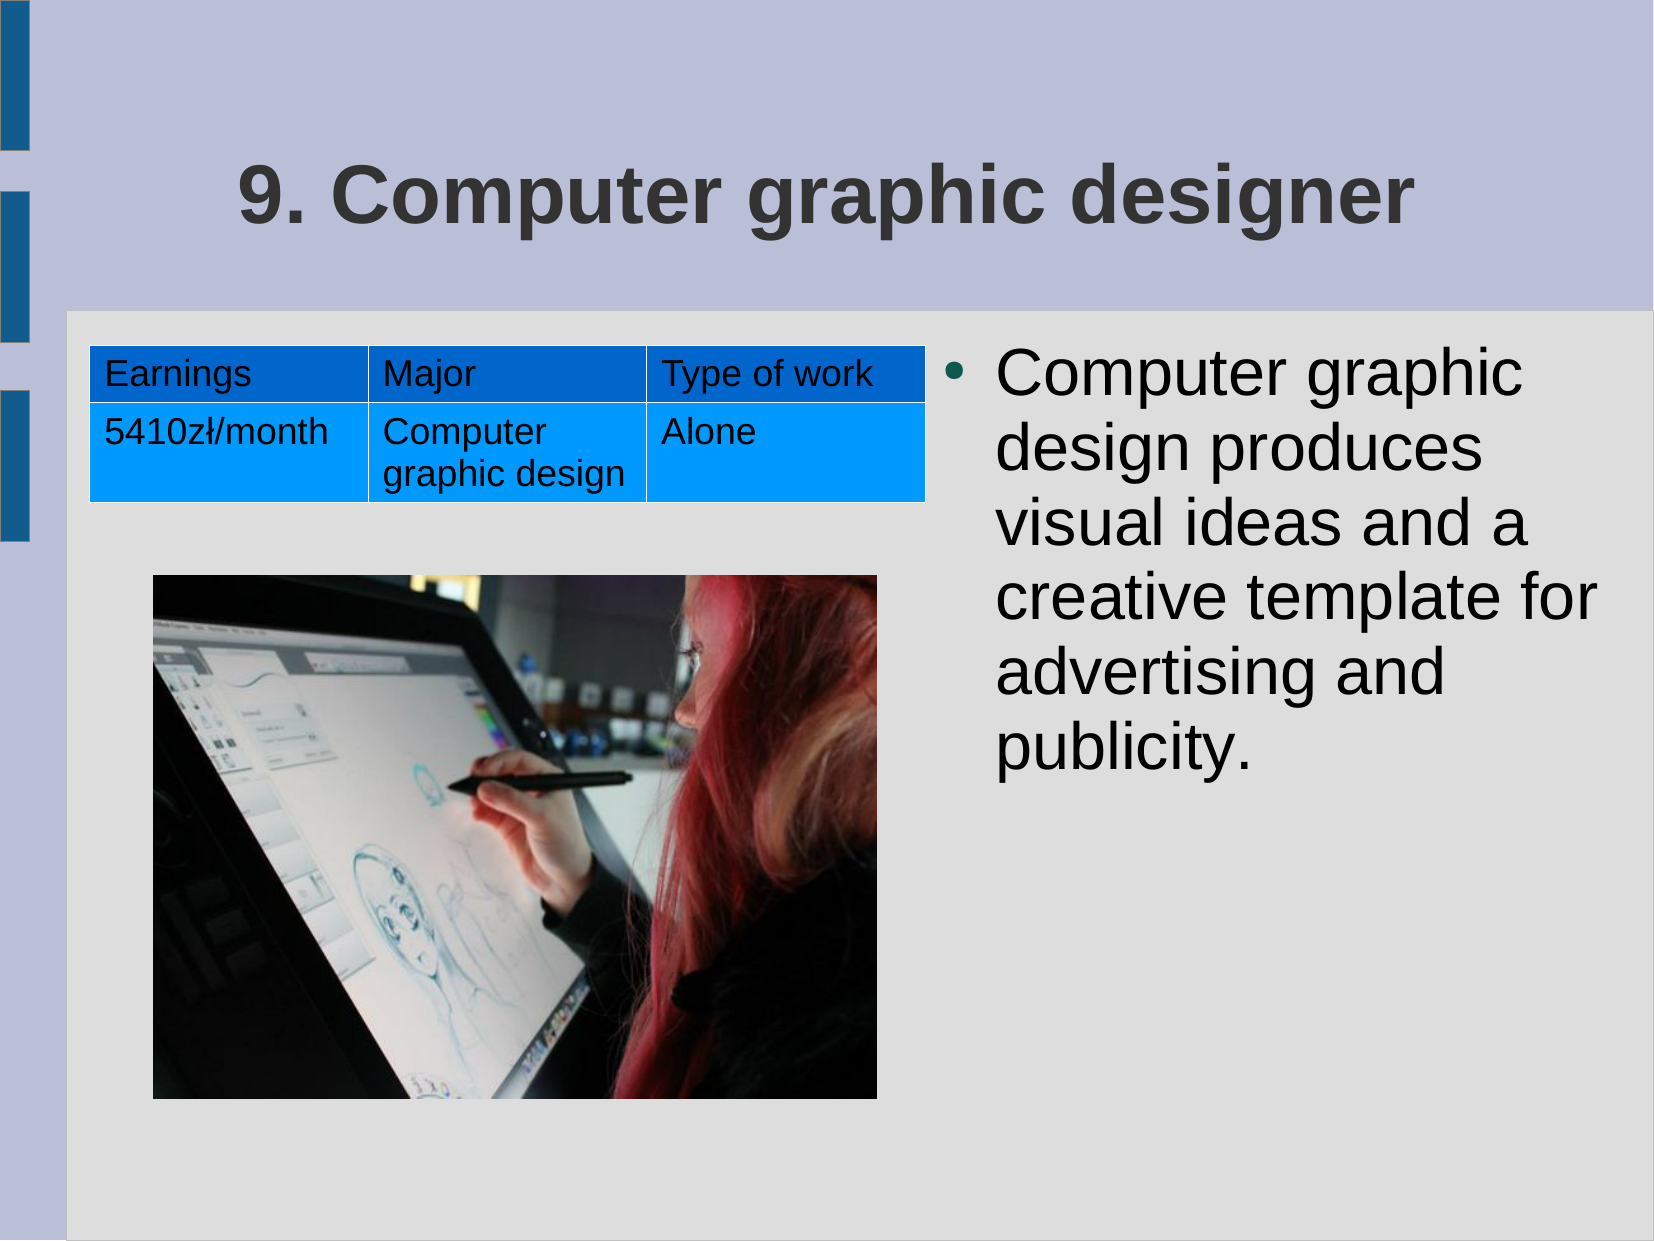

# 9. Computer graphic designer
Computer graphic design produces visual ideas and a creative template for advertising and publicity.
| Earnings | Major | Type of work |
| --- | --- | --- |
| 5410zł/month | Computer graphic design | Alone |